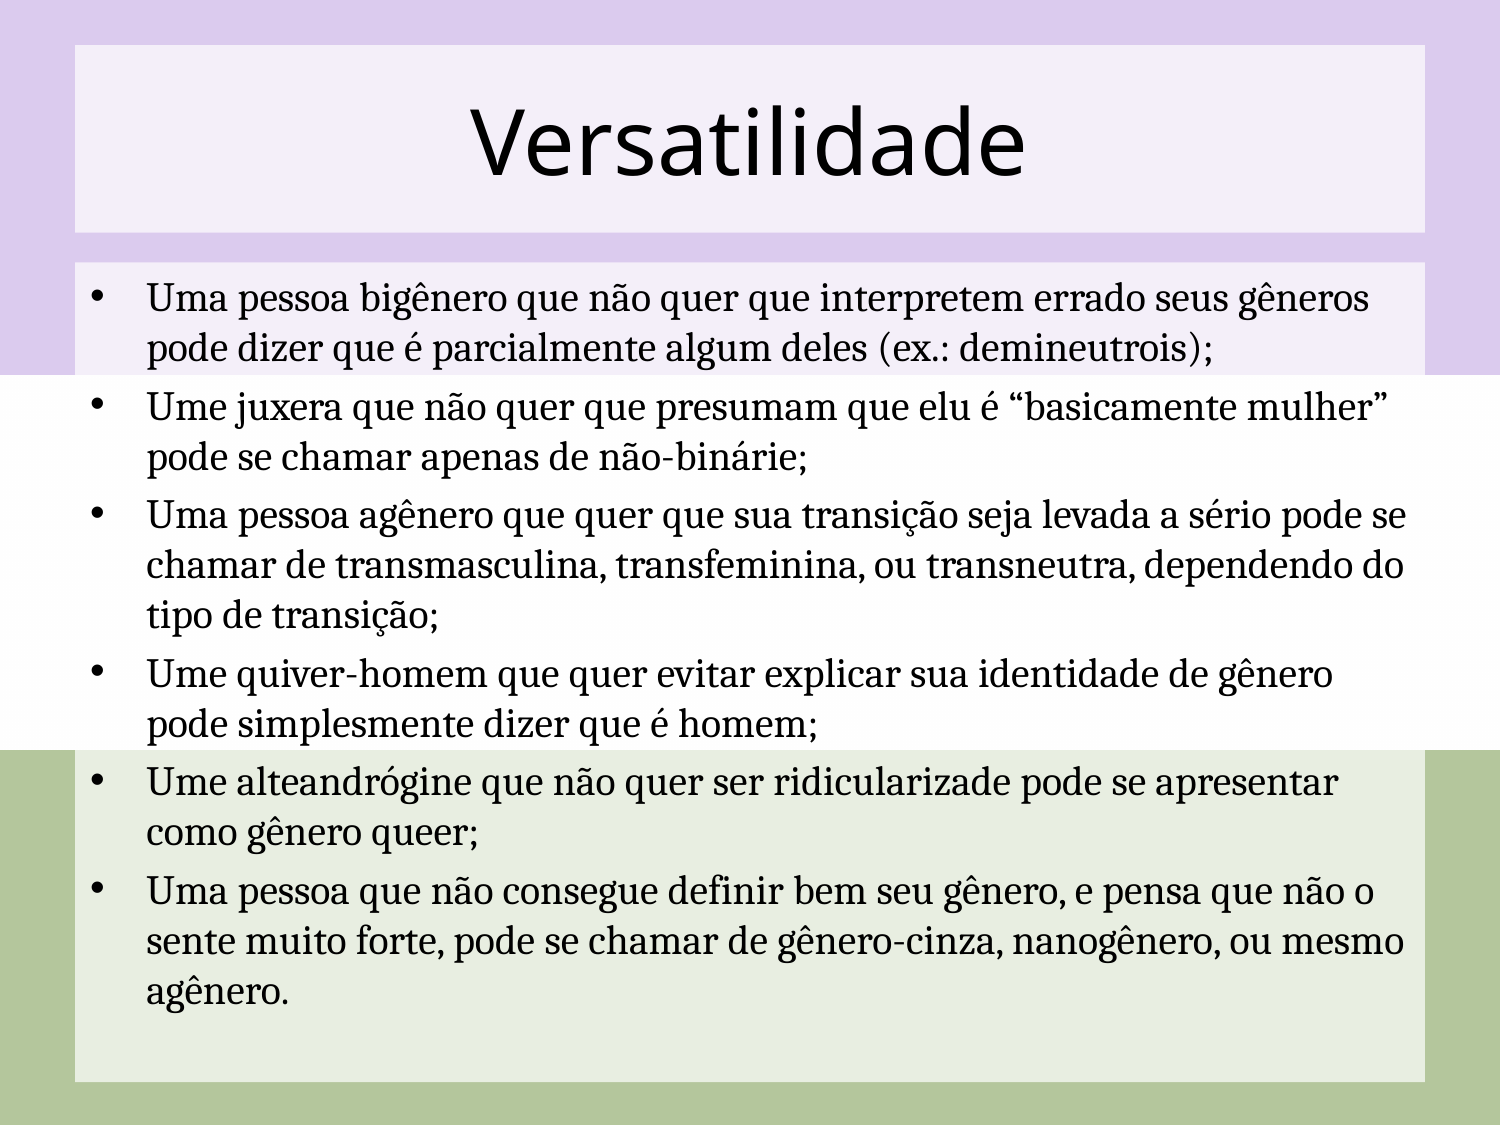

# Versatilidade
Uma pessoa bigênero que não quer que interpretem errado seus gêneros pode dizer que é parcialmente algum deles (ex.: demineutrois);
Ume juxera que não quer que presumam que elu é “basicamente mulher” pode se chamar apenas de não-binárie;
Uma pessoa agênero que quer que sua transição seja levada a sério pode se chamar de transmasculina, transfeminina, ou transneutra, dependendo do tipo de transição;
Ume quiver-homem que quer evitar explicar sua identidade de gênero pode simplesmente dizer que é homem;
Ume alteandrógine que não quer ser ridicularizade pode se apresentar como gênero queer;
Uma pessoa que não consegue definir bem seu gênero, e pensa que não o sente muito forte, pode se chamar de gênero-cinza, nanogênero, ou mesmo agênero.